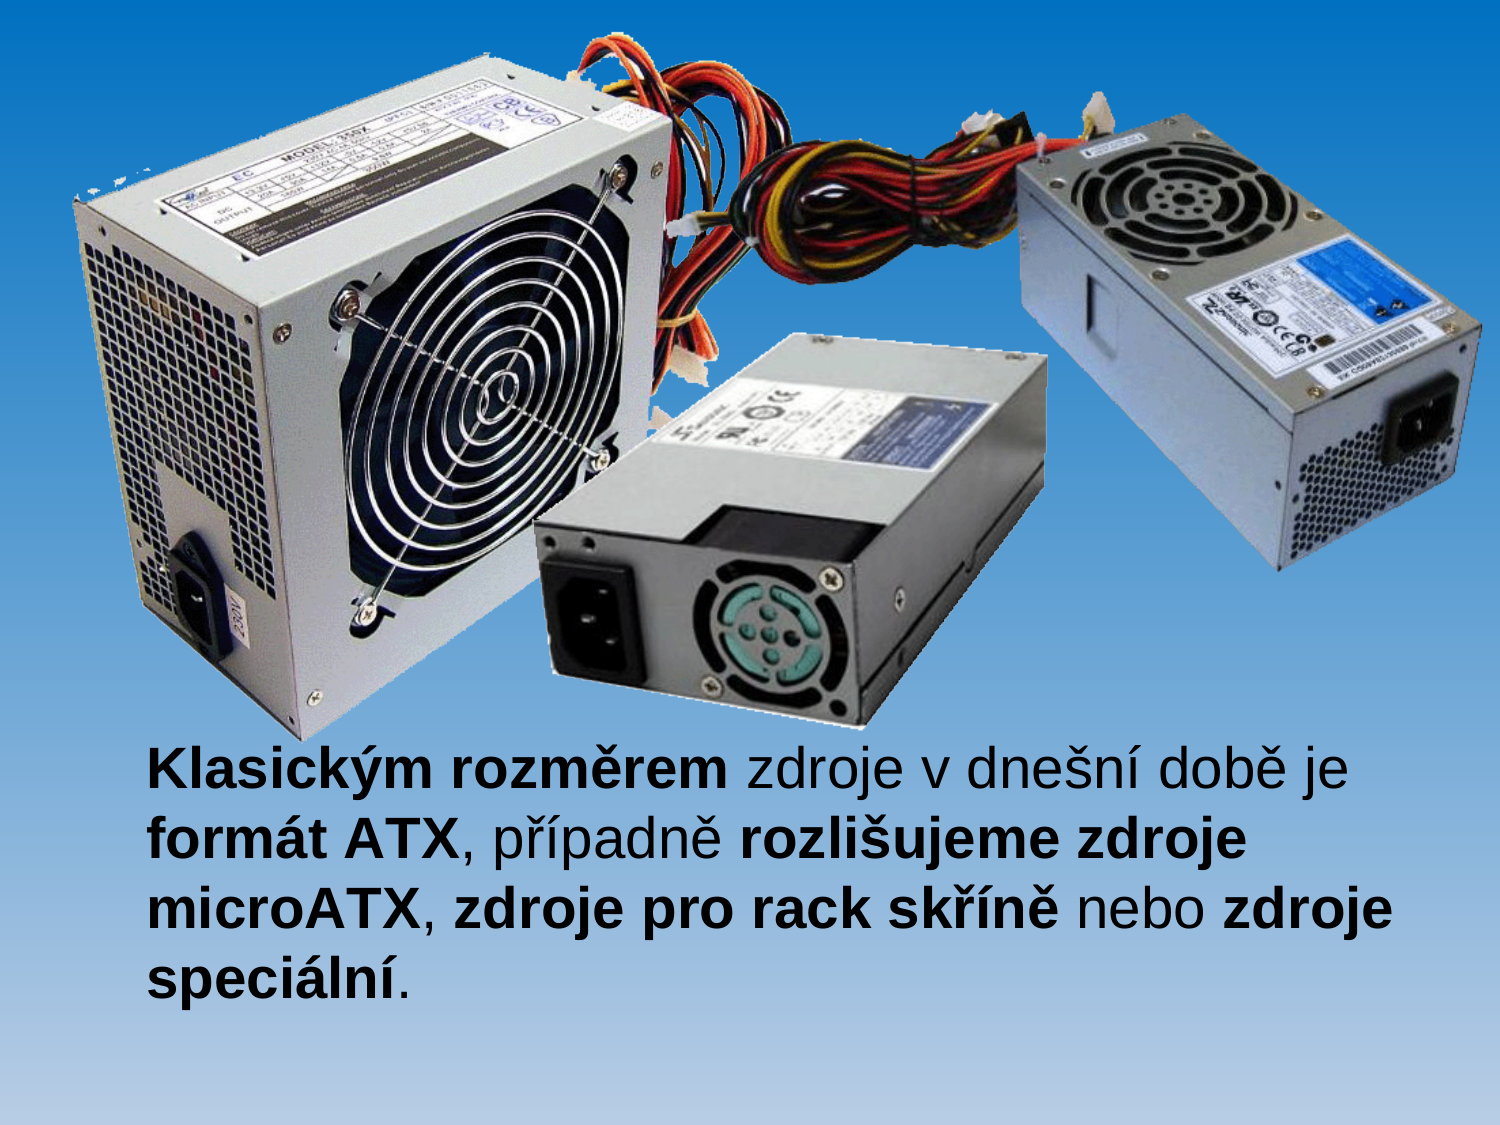

# Klasickým rozměrem zdroje v dnešní době je formát ATX, případně rozlišujeme zdroje microATX, zdroje pro rack skříně nebo zdroje speciální.